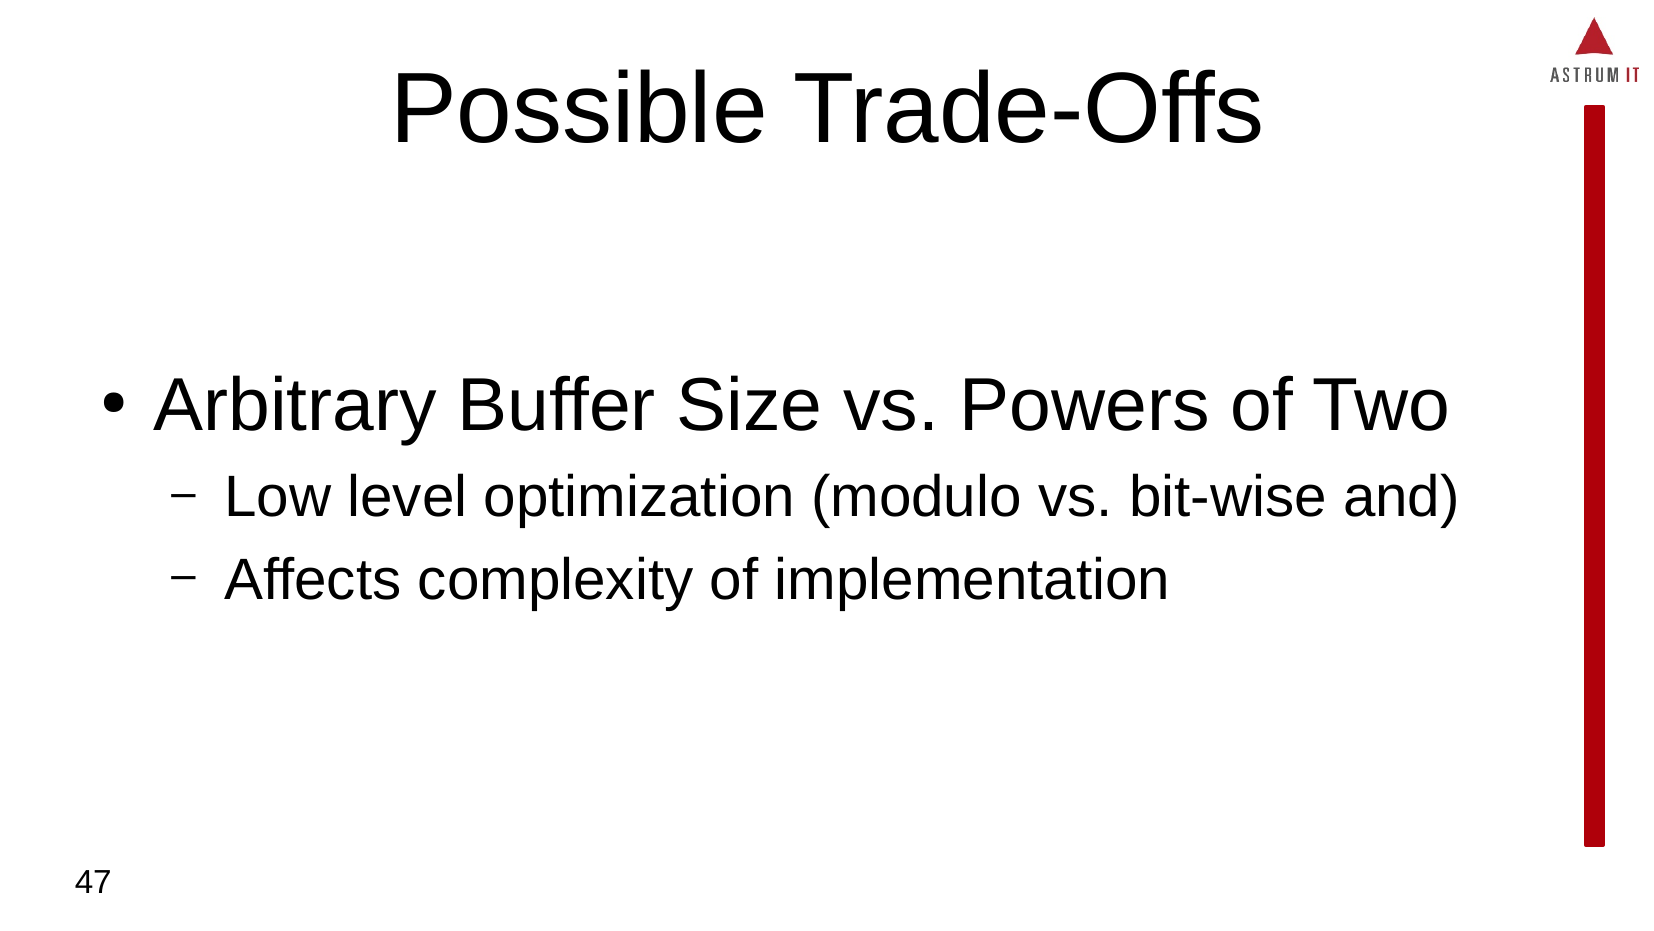

# Possible Trade-Offs
Arbitrary Buffer Size vs. Powers of Two
Low level optimization (modulo vs. bit-wise and)
Affects complexity of implementation